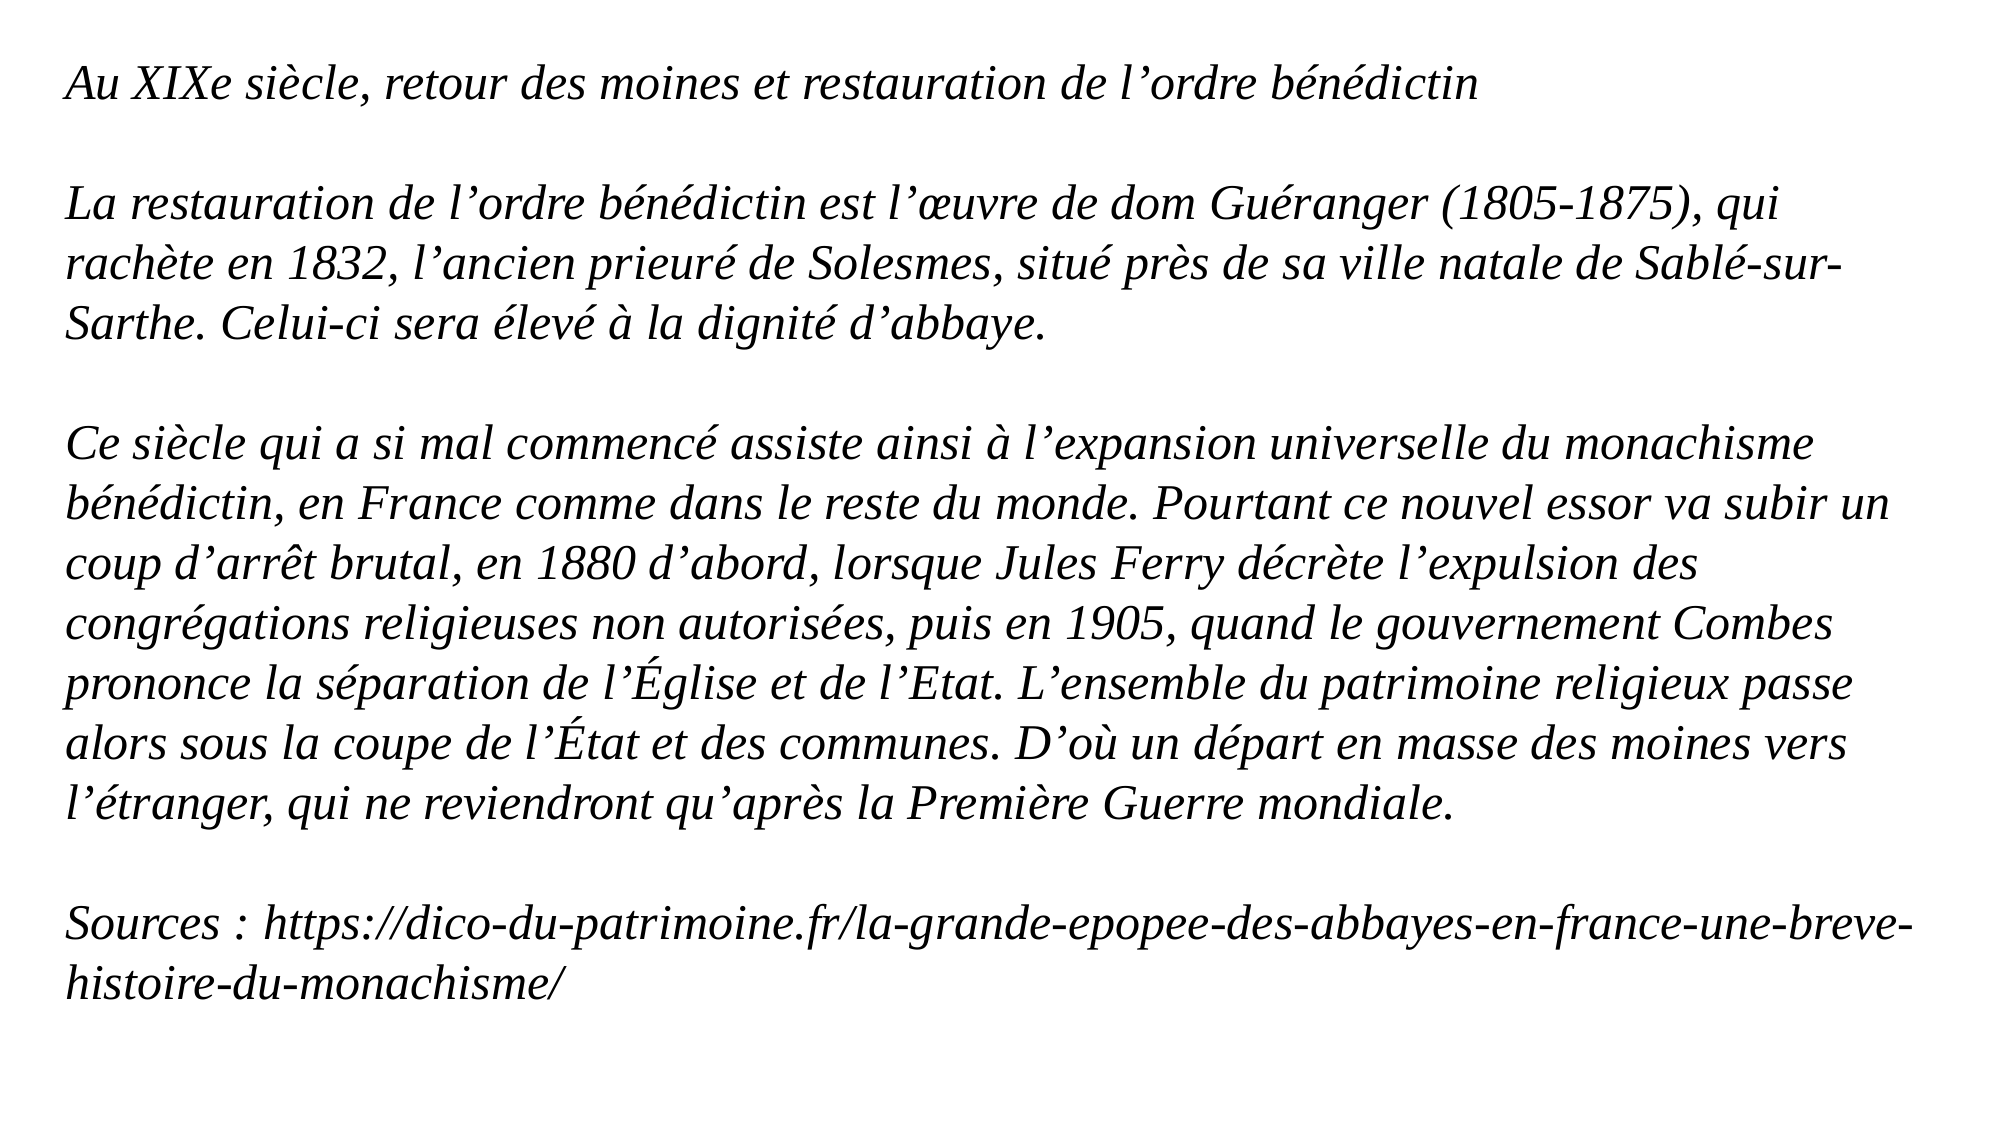

Au XIXe siècle, retour des moines et restauration de l’ordre bénédictin
La restauration de l’ordre bénédictin est l’œuvre de dom Guéranger (1805-1875), qui rachète en 1832, l’ancien prieuré de Solesmes, situé près de sa ville natale de Sablé-sur-Sarthe. Celui-ci sera élevé à la dignité d’abbaye.
Ce siècle qui a si mal commencé assiste ainsi à l’expansion universelle du monachisme bénédictin, en France comme dans le reste du monde. Pourtant ce nouvel essor va subir un coup d’arrêt brutal, en 1880 d’abord, lorsque Jules Ferry décrète l’expulsion des congrégations religieuses non autorisées, puis en 1905, quand le gouvernement Combes prononce la séparation de l’Église et de l’Etat. L’ensemble du patrimoine religieux passe alors sous la coupe de l’État et des communes. D’où un départ en masse des moines vers l’étranger, qui ne reviendront qu’après la Première Guerre mondiale.
Sources : https://dico-du-patrimoine.fr/la-grande-epopee-des-abbayes-en-france-une-breve-histoire-du-monachisme/